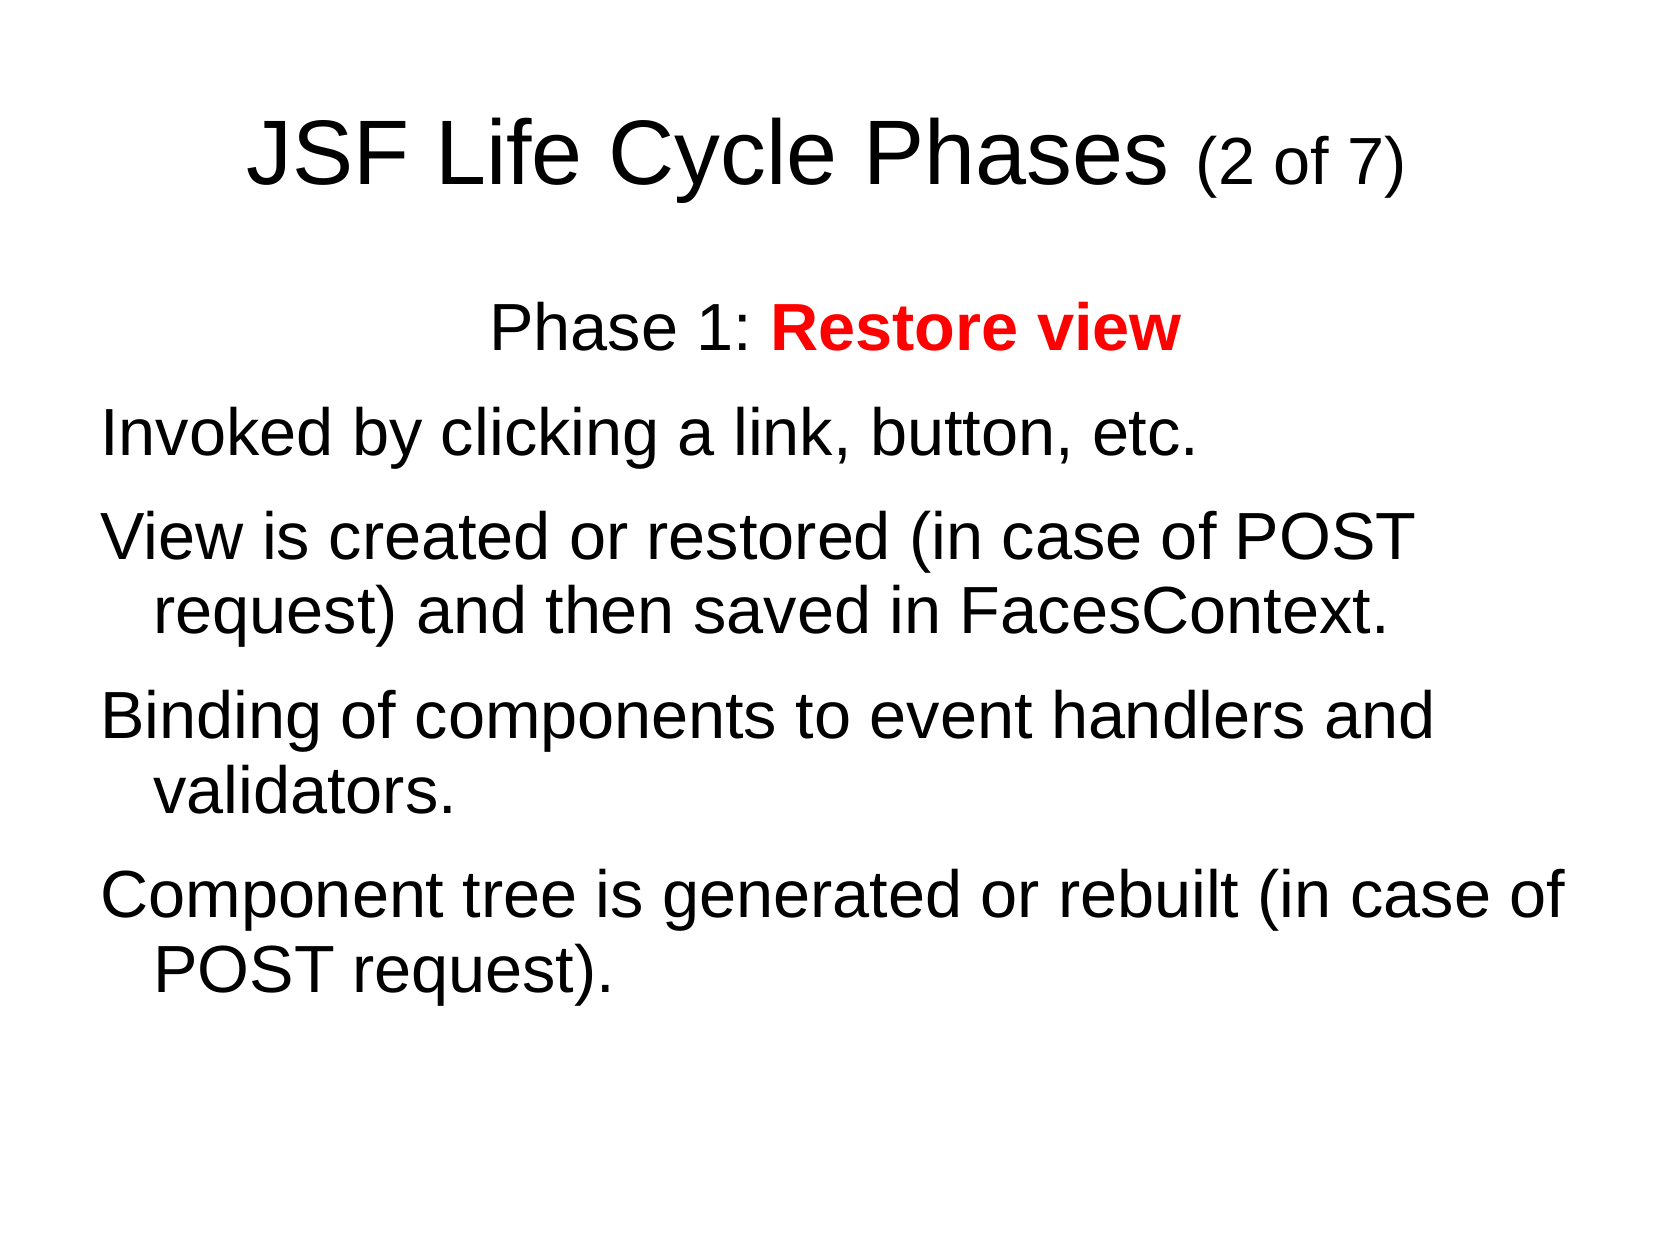

# JSF Life Cycle Phases (2 of 7)
Phase 1: Restore view
Invoked by clicking a link, button, etc.
View is created or restored (in case of POST request) and then saved in FacesContext.
Binding of components to event handlers and validators.
Component tree is generated or rebuilt (in case of POST request).